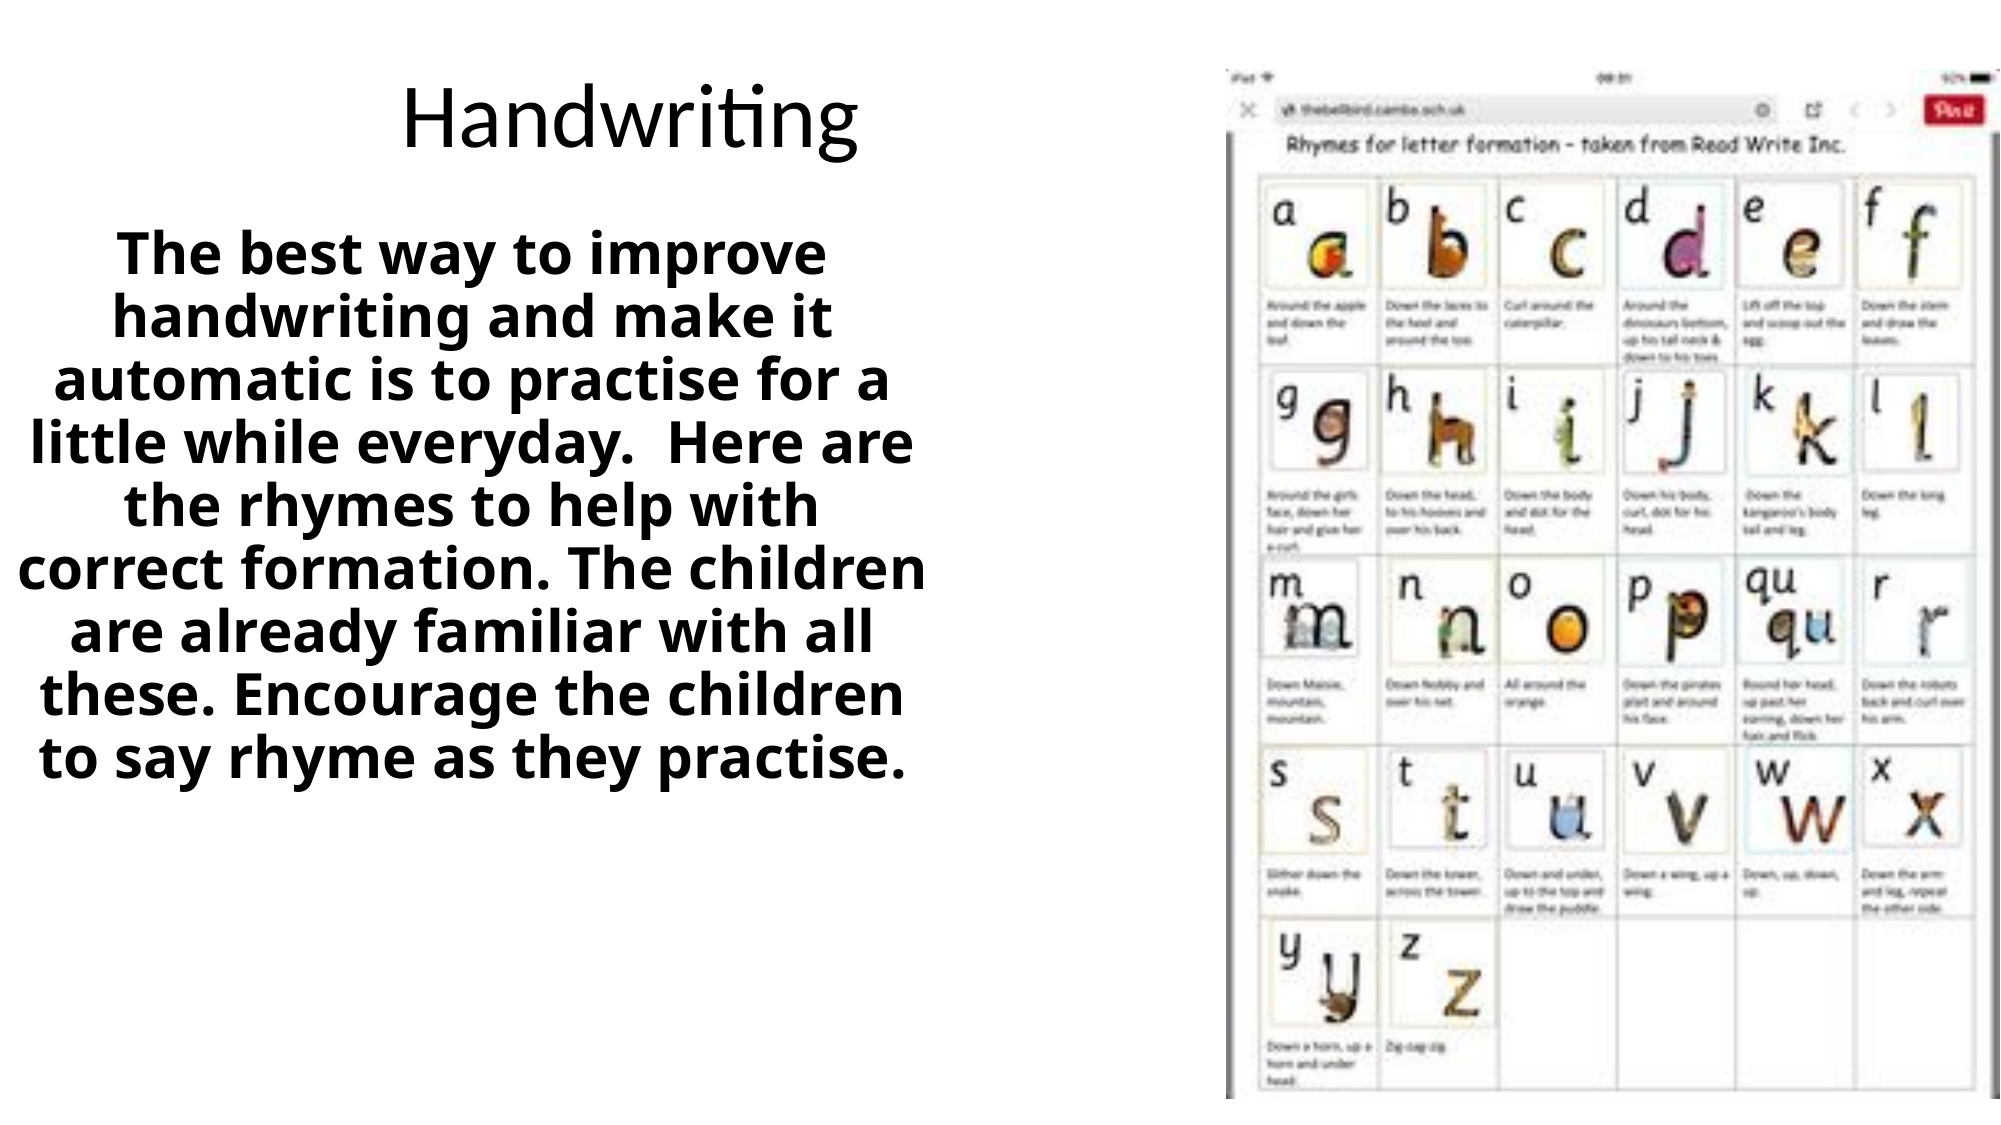

Handwriting
# The best way to improve handwriting and make it automatic is to practise for a little while everyday. Here are the rhymes to help with correct formation. The children are already familiar with all these. Encourage the children to say rhyme as they practise.